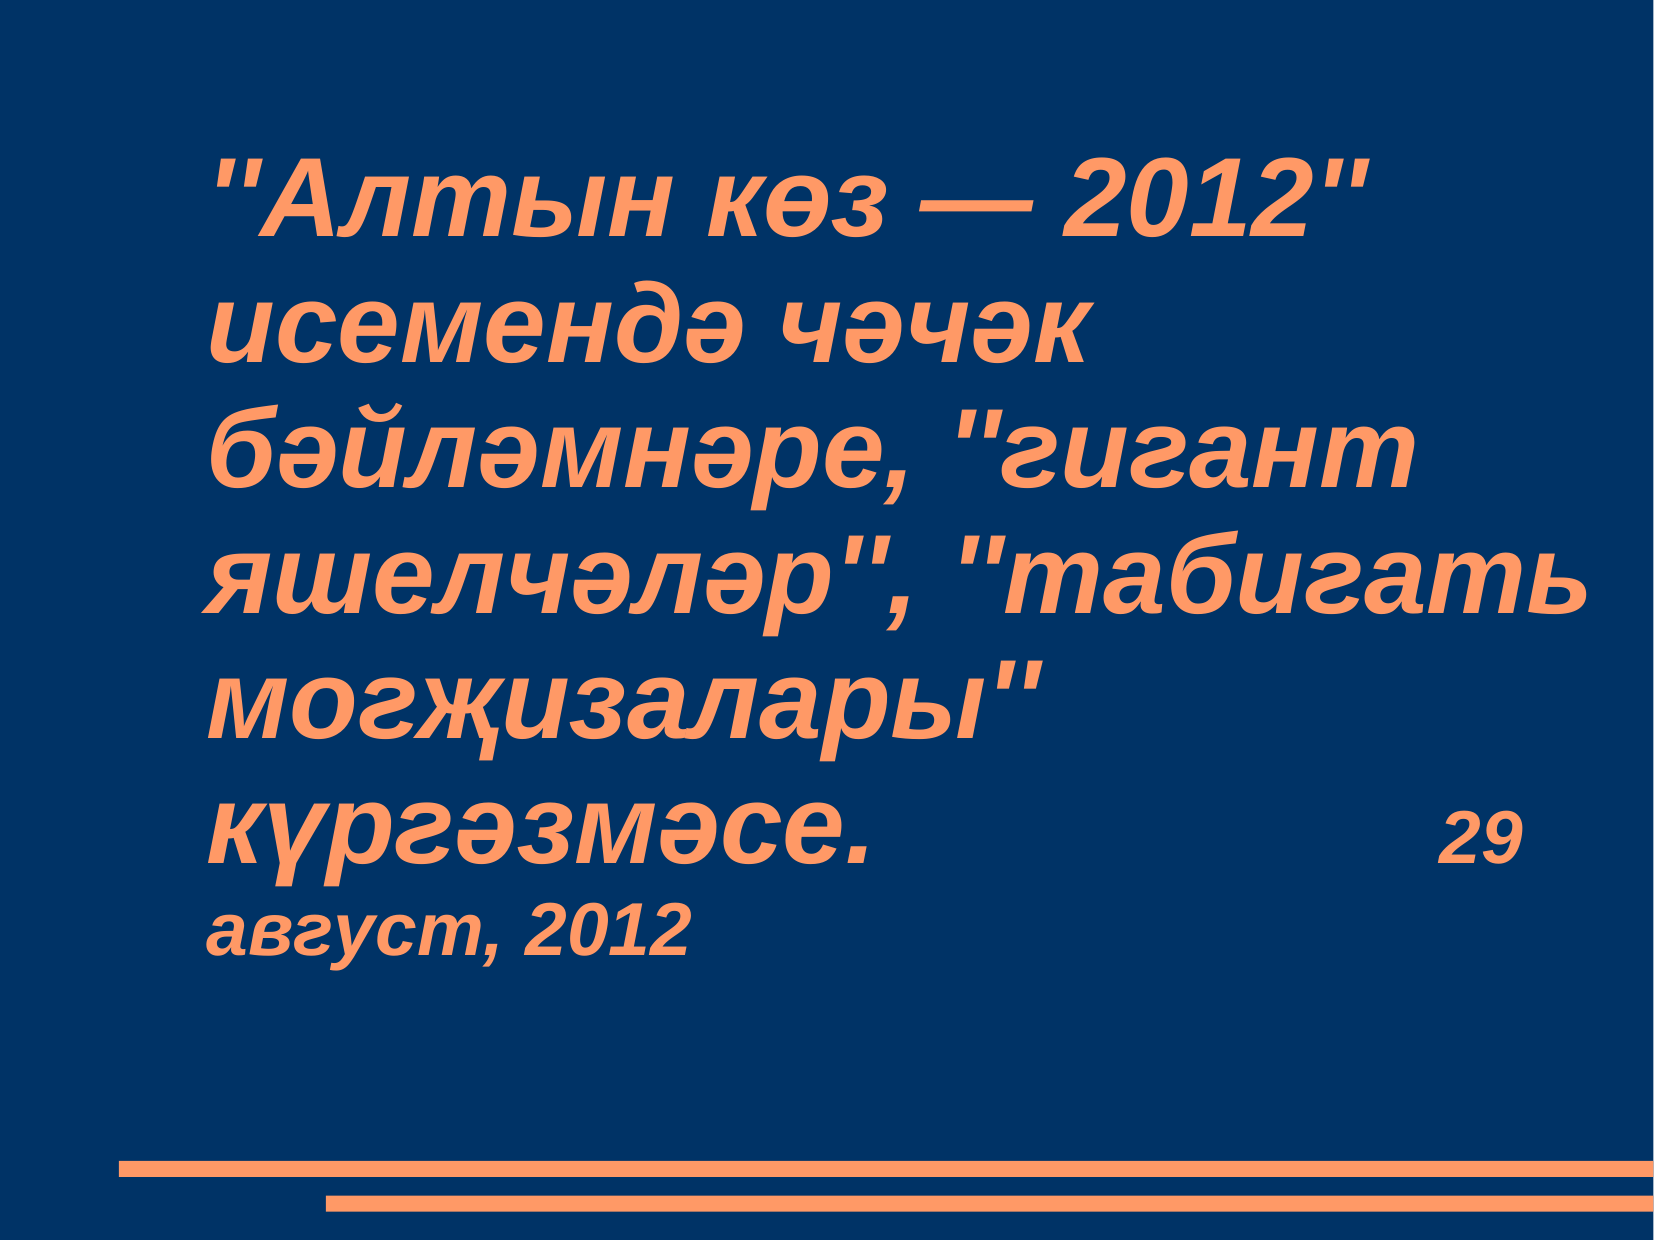

# ''Алтын көз — 2012'' исемендә чәчәк бәйләмнәре, ''гигант яшелчәләр'', ''табигать могҗизалары'' күргәзмәсе. 29 август, 2012